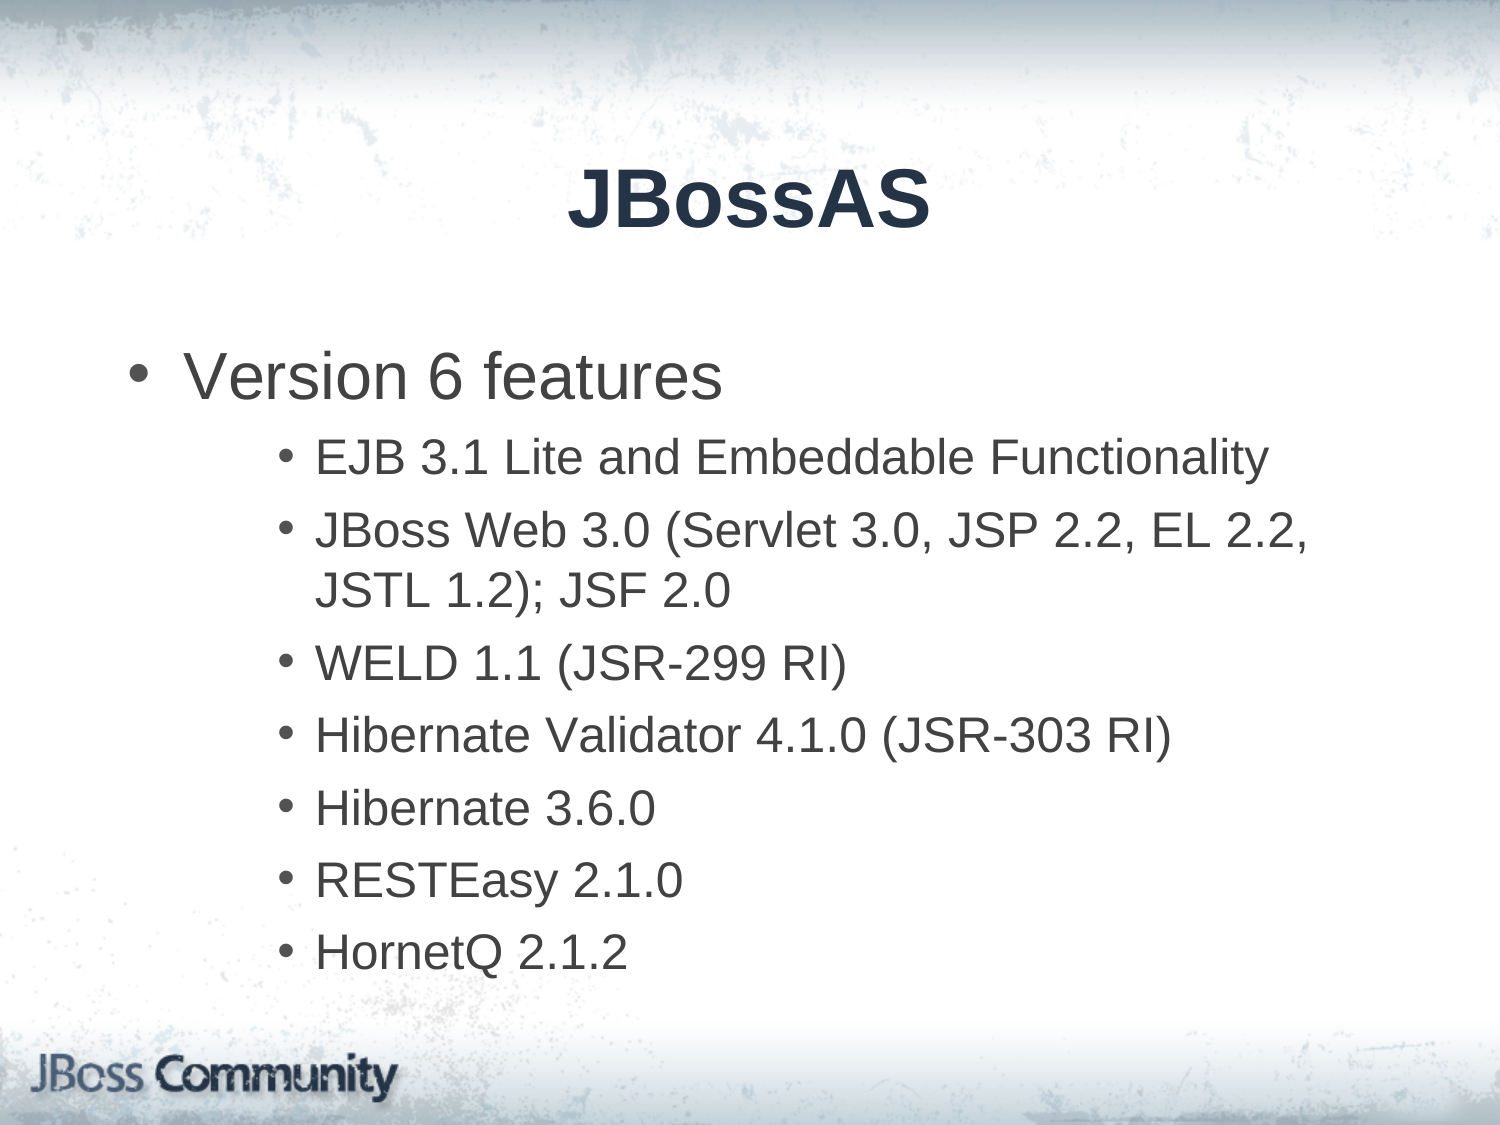

# JBossAS
Version 6 features
EJB 3.1 Lite and Embeddable Functionality
JBoss Web 3.0 (Servlet 3.0, JSP 2.2, EL 2.2, JSTL 1.2); JSF 2.0
WELD 1.1 (JSR-299 RI)
Hibernate Validator 4.1.0 (JSR-303 RI)
Hibernate 3.6.0
RESTEasy 2.1.0
HornetQ 2.1.2